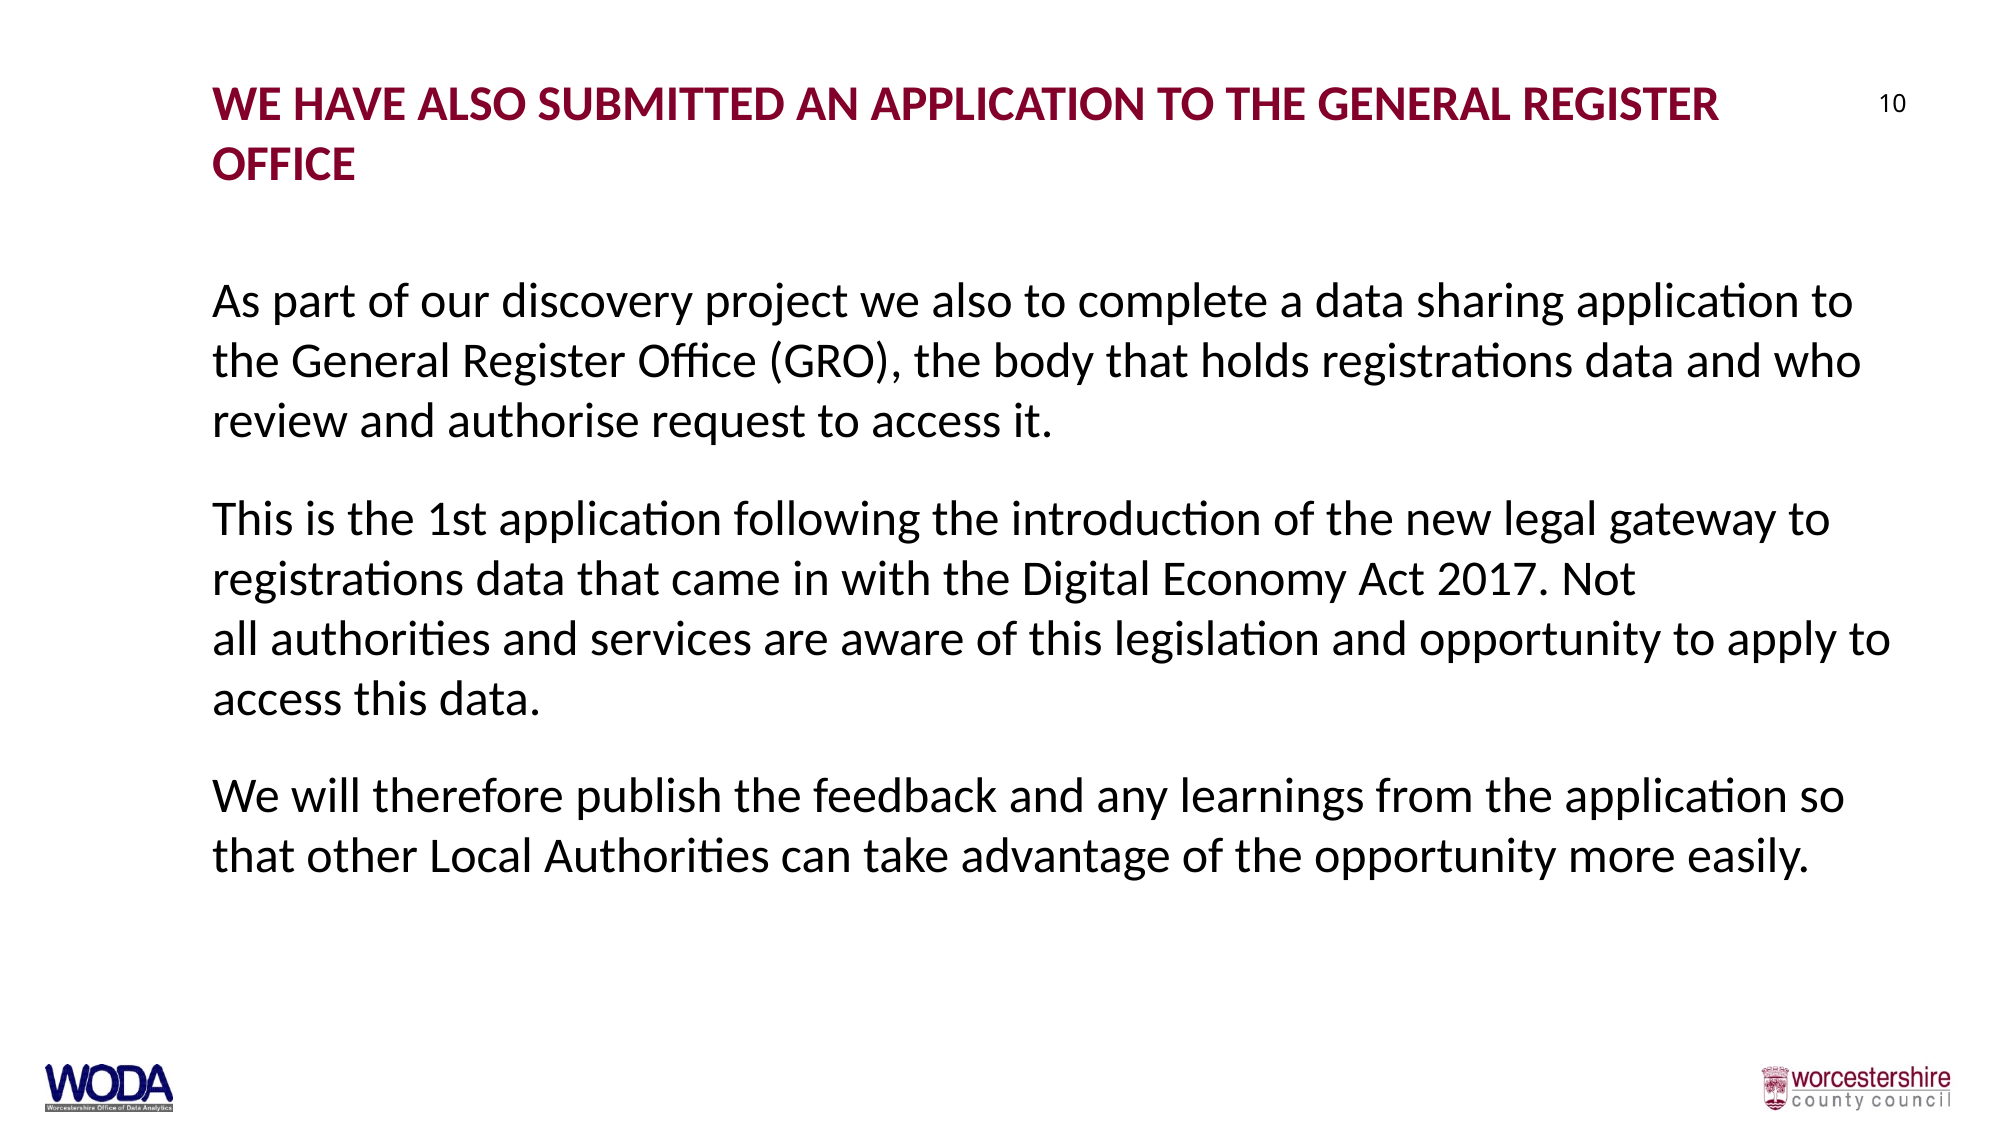

WE HAVE ALSO SUBMITTED AN APPLICATION TO THE GENERAL REGISTER OFFICE
# As part of our discovery project we also to complete a data sharing application to the General Register Office (GRO), the body that holds registrations data and who review and authorise request to access it.
This is the 1st application following the introduction of the new legal gateway to registrations data that came in with the Digital Economy Act 2017. Not all authorities and services are aware of this legislation and opportunity to apply to access this data.
We will therefore publish the feedback and any learnings from the application so that other Local Authorities can take advantage of the opportunity more easily.